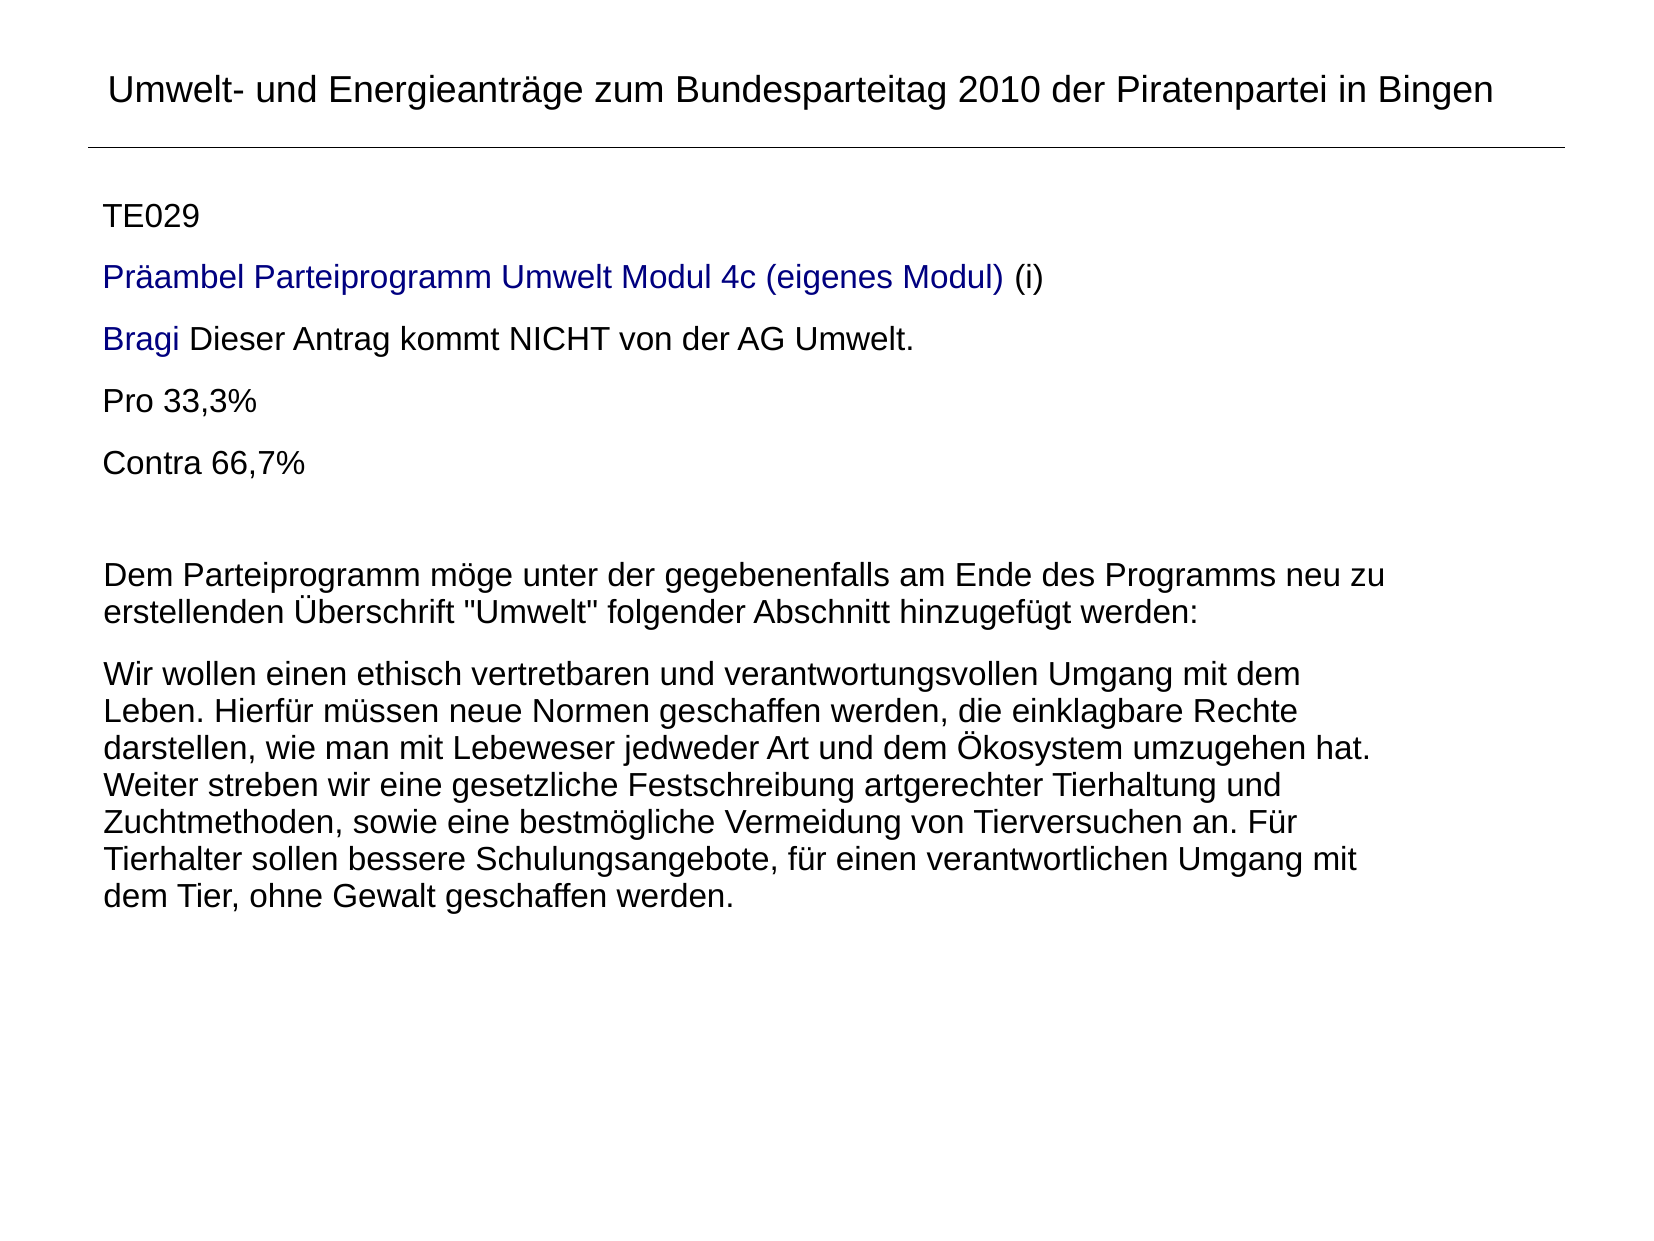

TE029
Präambel Parteiprogramm Umwelt Modul 4c (eigenes Modul) (i)
Bragi Dieser Antrag kommt NICHT von der AG Umwelt.
Pro 33,3%
Contra 66,7%
Dem Parteiprogramm möge unter der gegebenenfalls am Ende des Programms neu zu erstellenden Überschrift "Umwelt" folgender Abschnitt hinzugefügt werden:
Wir wollen einen ethisch vertretbaren und verantwortungsvollen Umgang mit dem Leben. Hierfür müssen neue Normen geschaffen werden, die einklagbare Rechte darstellen, wie man mit Lebeweser jedweder Art und dem Ökosystem umzugehen hat. Weiter streben wir eine gesetzliche Festschreibung artgerechter Tierhaltung und Zuchtmethoden, sowie eine bestmögliche Vermeidung von Tierversuchen an. Für Tierhalter sollen bessere Schulungsangebote, für einen verantwortlichen Umgang mit dem Tier, ohne Gewalt geschaffen werden.